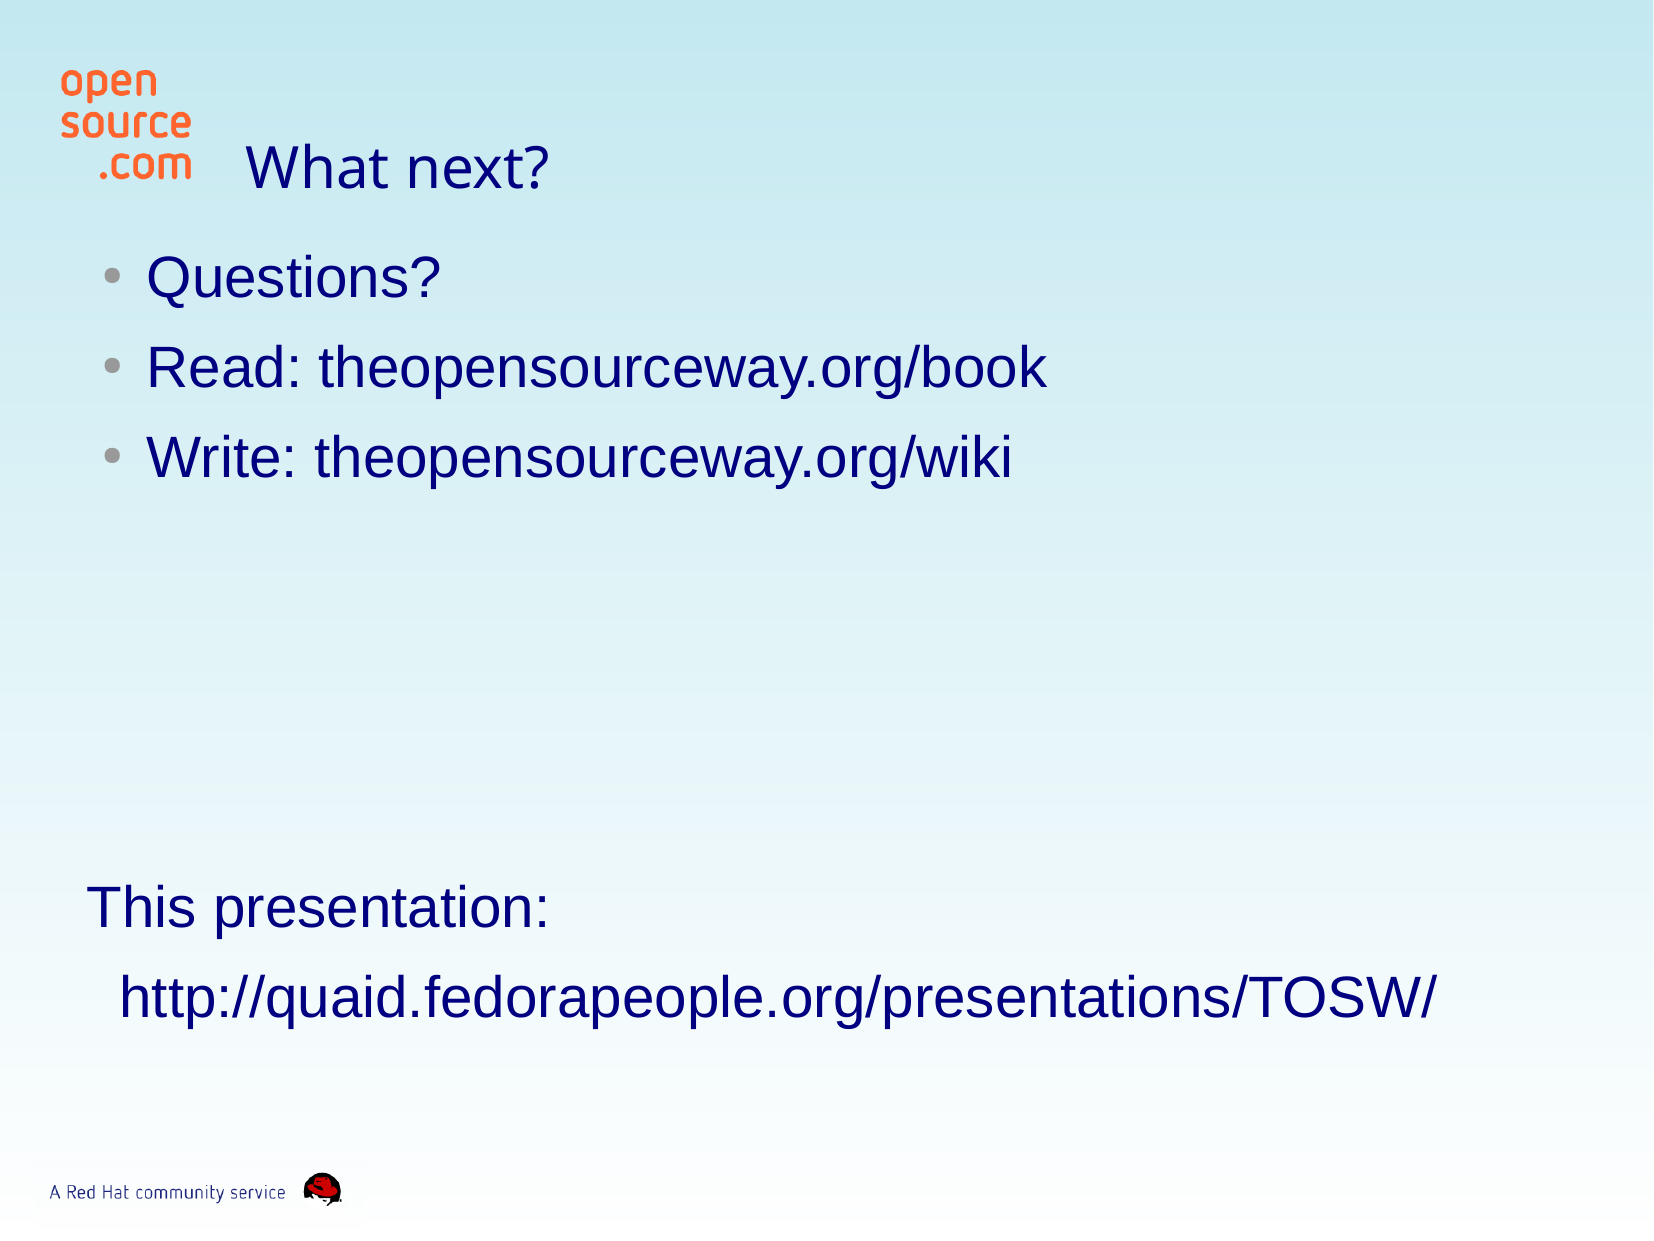

#
What next?
Questions?
Read: theopensourceway.org/book
Write: theopensourceway.org/wiki
This presentation:
 http://quaid.fedorapeople.org/presentations/TOSW/